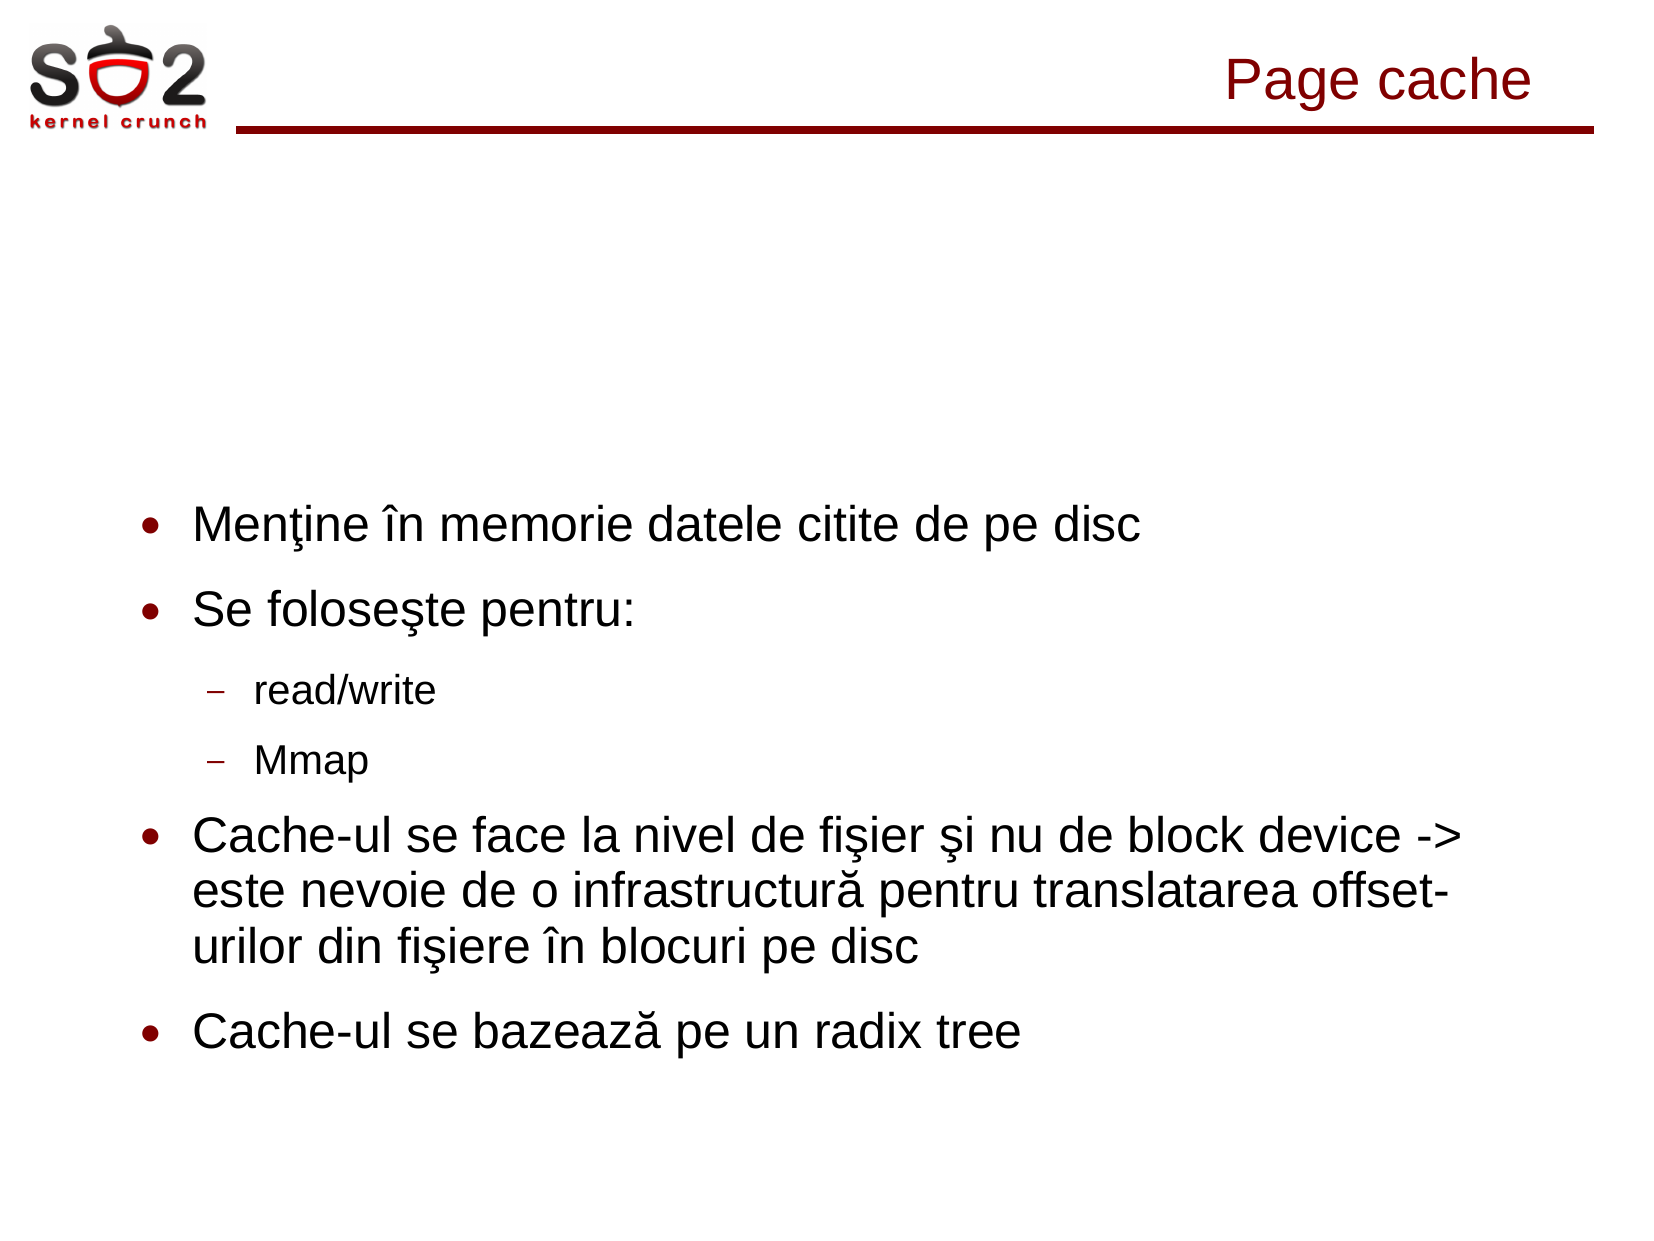

# Page cache
Menţine în memorie datele citite de pe disc
Se foloseşte pentru:
read/write
Mmap
Cache-ul se face la nivel de fişier şi nu de block device -> este nevoie de o infrastructură pentru translatarea offset-urilor din fişiere în blocuri pe disc
Cache-ul se bazează pe un radix tree